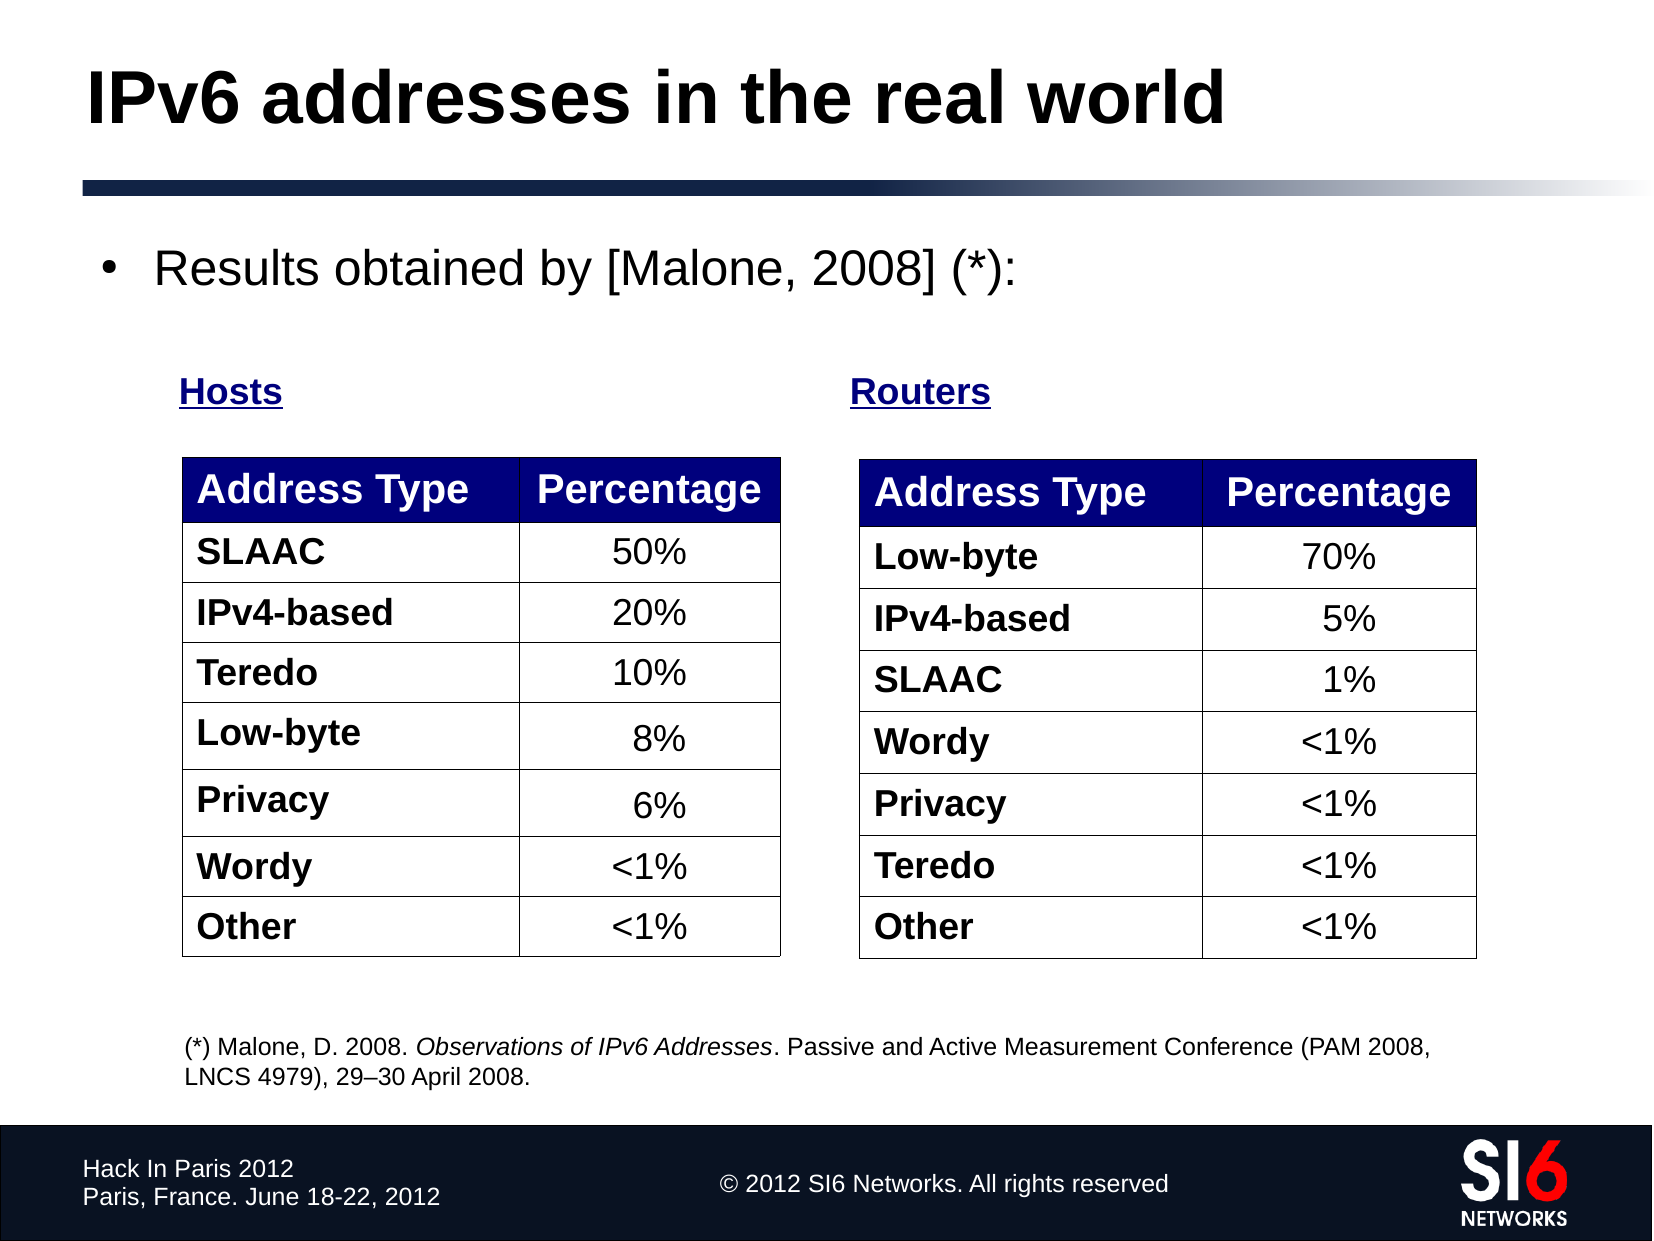

# IPv6 addresses in the real world
Results obtained by [Malone, 2008] (*):
 Hosts Routers
| Address Type | Percentage |
| --- | --- |
| SLAAC | 50% |
| IPv4-based | 20% |
| Teredo | 10% |
| Low-byte | 8% |
| Privacy | 6% |
| Wordy | <1% |
| Other | <1% |
| Address Type | Percentage |
| --- | --- |
| Low-byte | 70% |
| IPv4-based | 5% |
| SLAAC | 1% |
| Wordy | <1% |
| Privacy | <1% |
| Teredo | <1% |
| Other | <1% |
(*) Malone, D. 2008. Observations of IPv6 Addresses. Passive and Active Measurement Conference (PAM 2008, LNCS 4979), 29–30 April 2008.
Congreso de Seguridad en Computo 2011